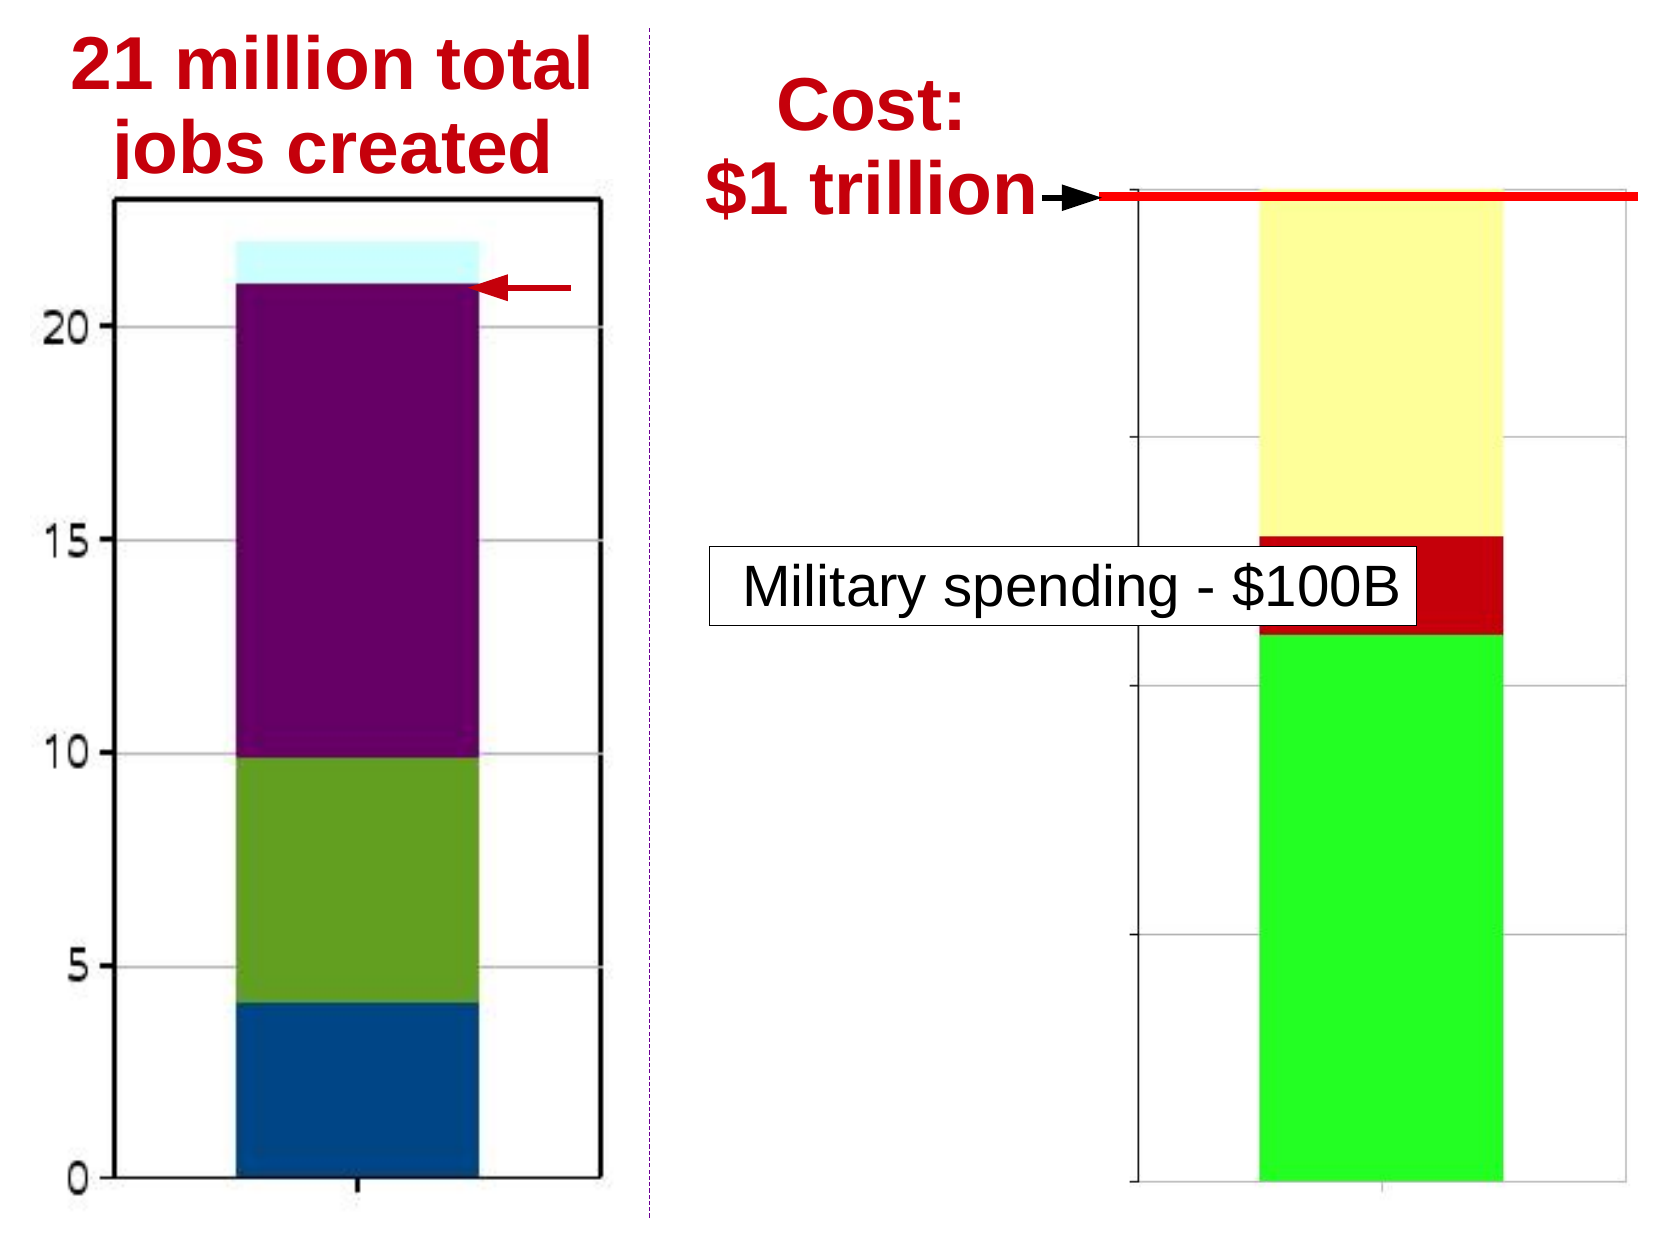

21 million total jobs created
Cost:
$1 trillion
Military spending - $100B